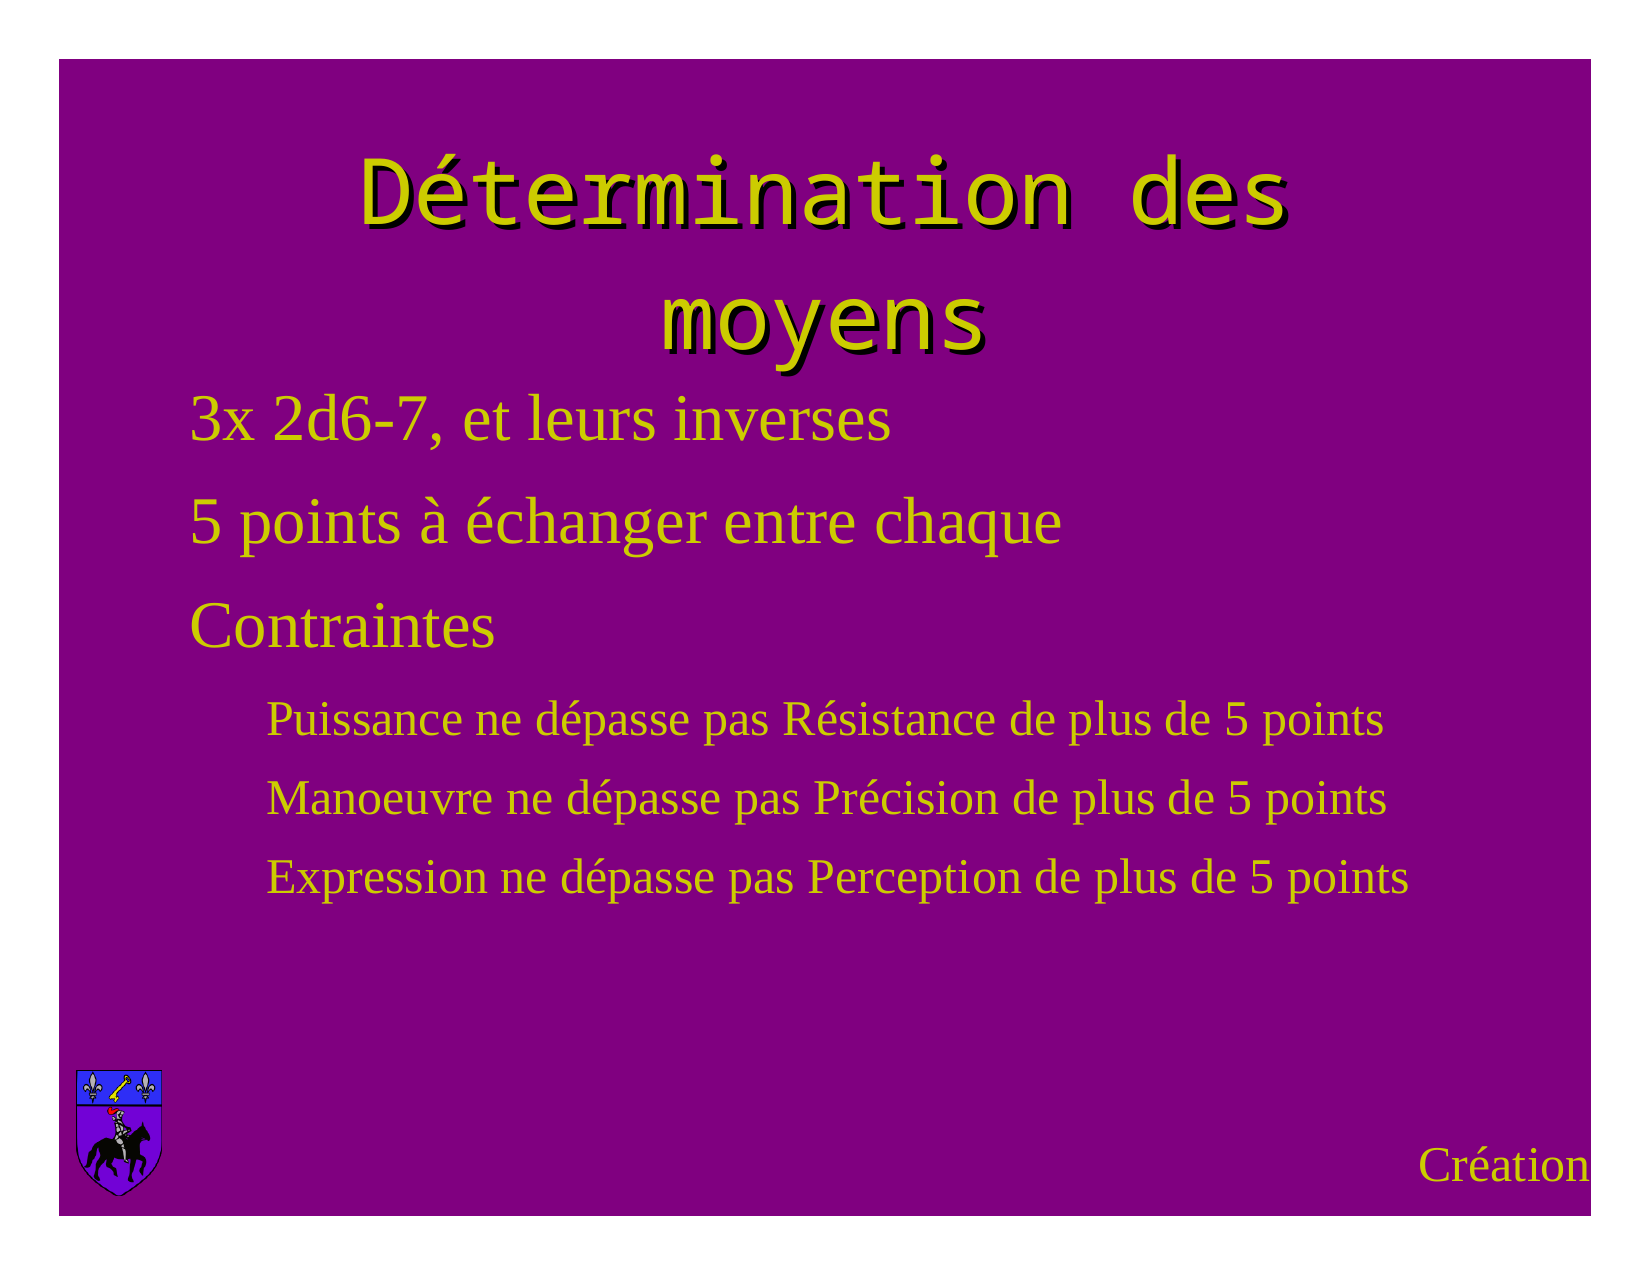

# Détermination des moyens
3x 2d6-7, et leurs inverses
5 points à échanger entre chaque
Contraintes
Puissance ne dépasse pas Résistance de plus de 5 points
Manoeuvre ne dépasse pas Précision de plus de 5 points
Expression ne dépasse pas Perception de plus de 5 points
Création